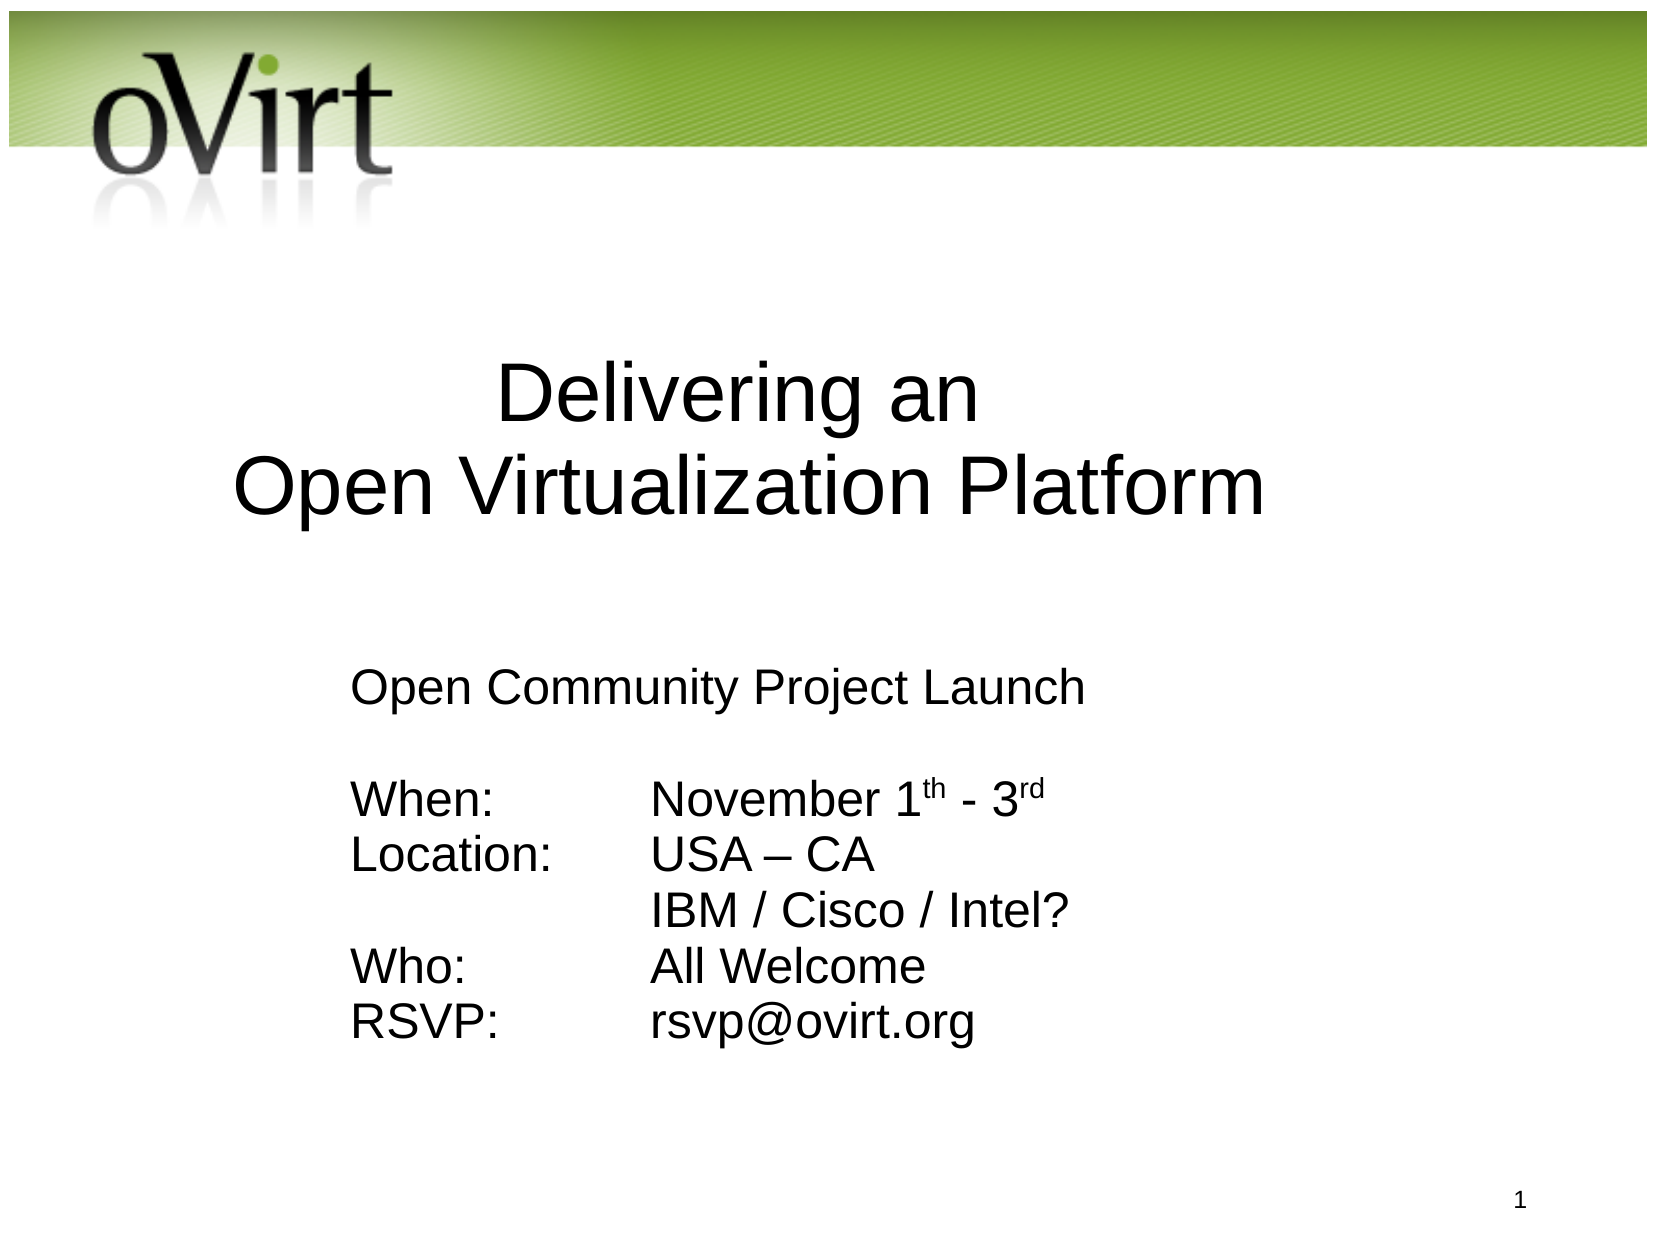

Delivering an
Open Virtualization Platform
Open Community Project Launch
When: 		November 1th - 3rd
Location:		USA – CA
				IBM / Cisco / Intel?
Who:			All Welcome
RSVP: 		rsvp@ovirt.org